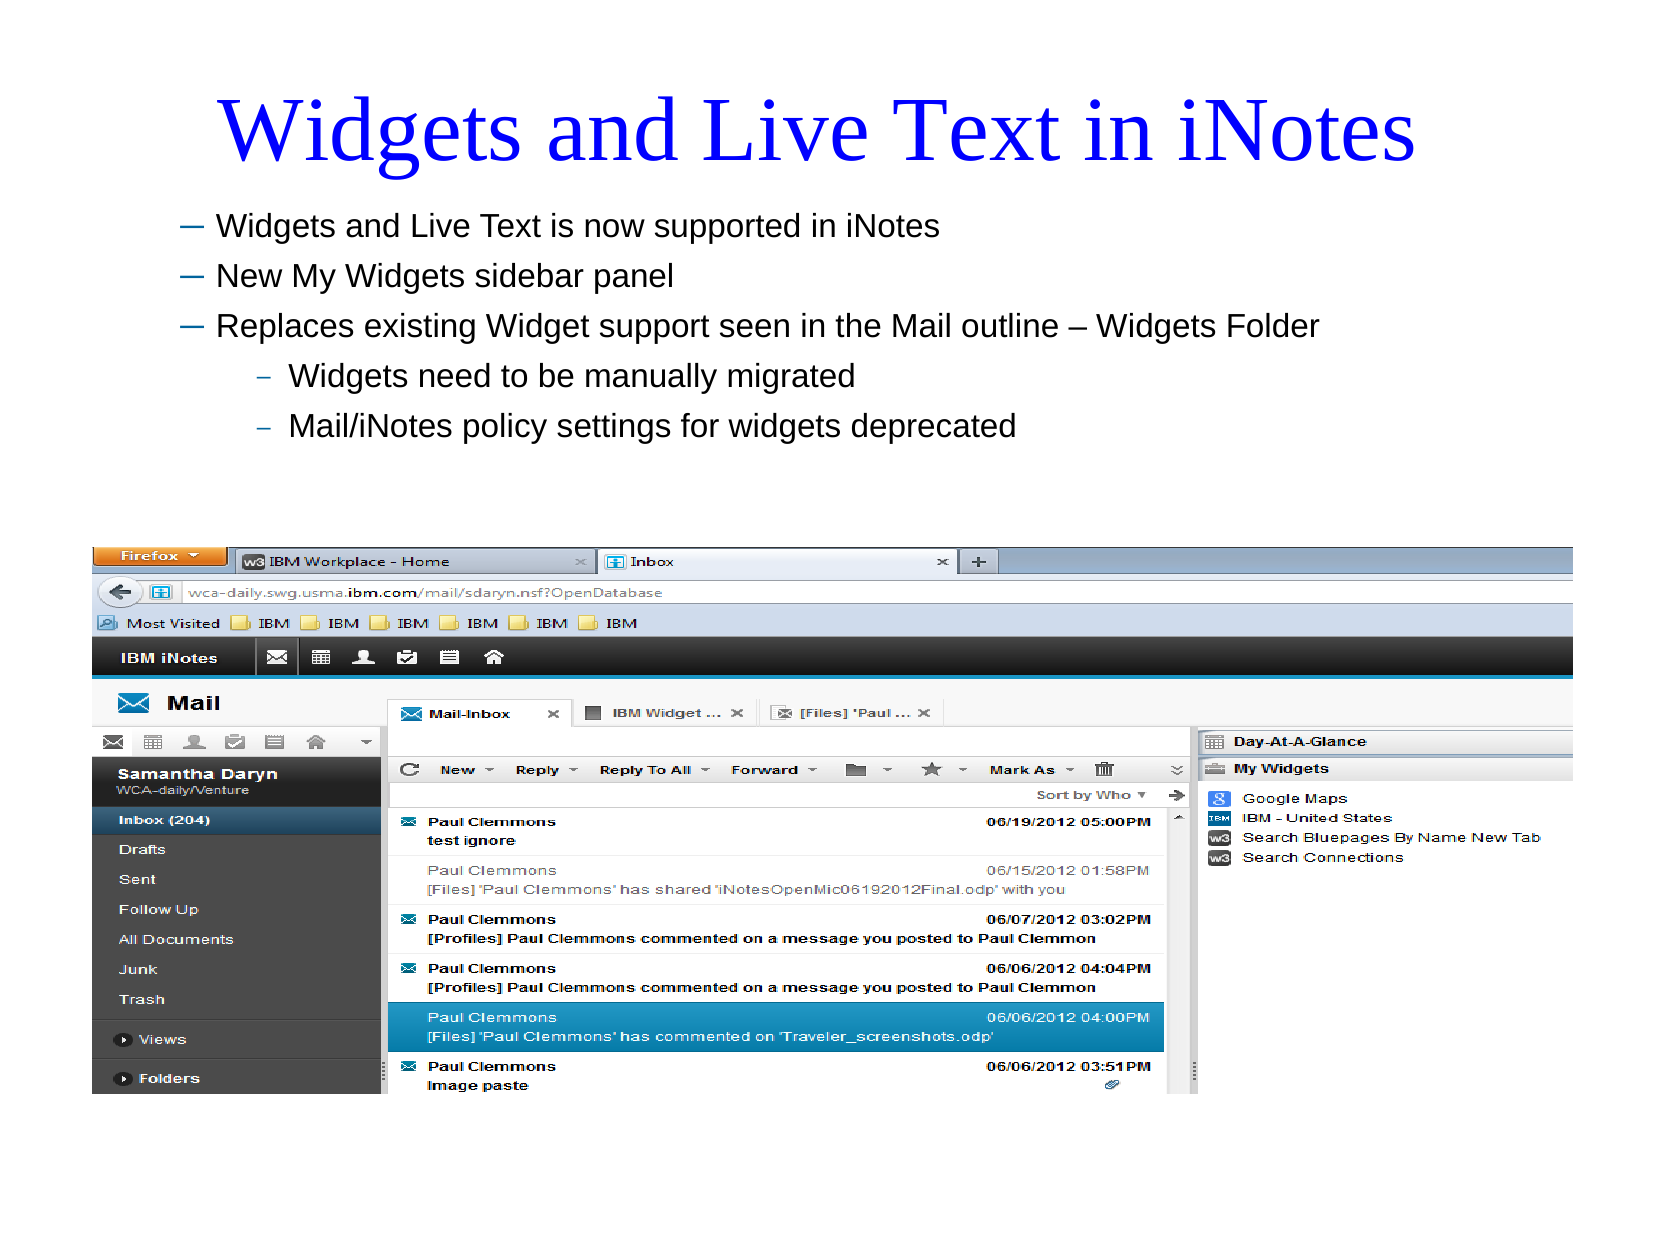

# Widgets and Live Text in iNotes
Widgets and Live Text is now supported in iNotes
New My Widgets sidebar panel
Replaces existing Widget support seen in the Mail outline – Widgets Folder
Widgets need to be manually migrated
Mail/iNotes policy settings for widgets deprecated
12